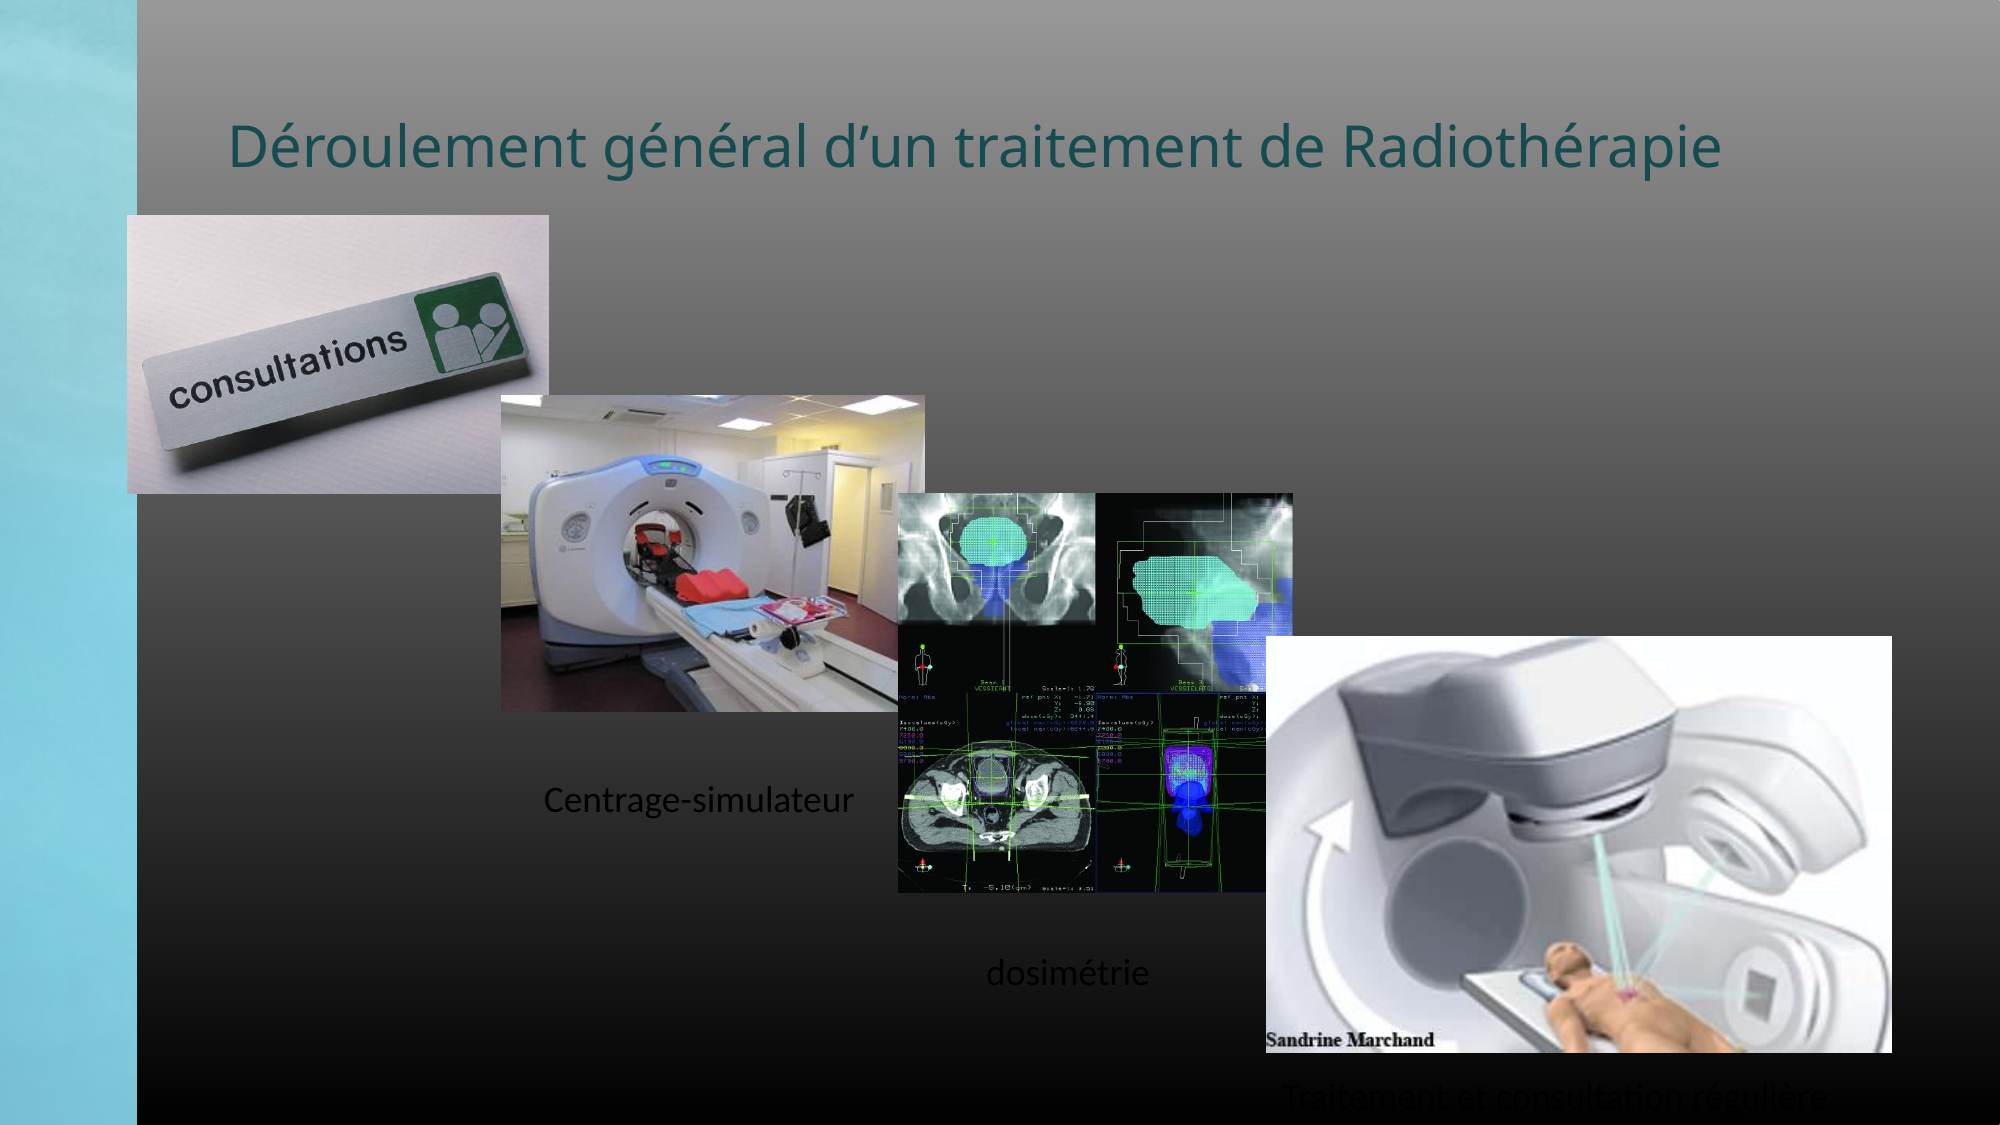

# Déroulement général d’un traitement de Radiothérapie
Centrage-simulateur
dosimétrie
Traitement et consultation régulière